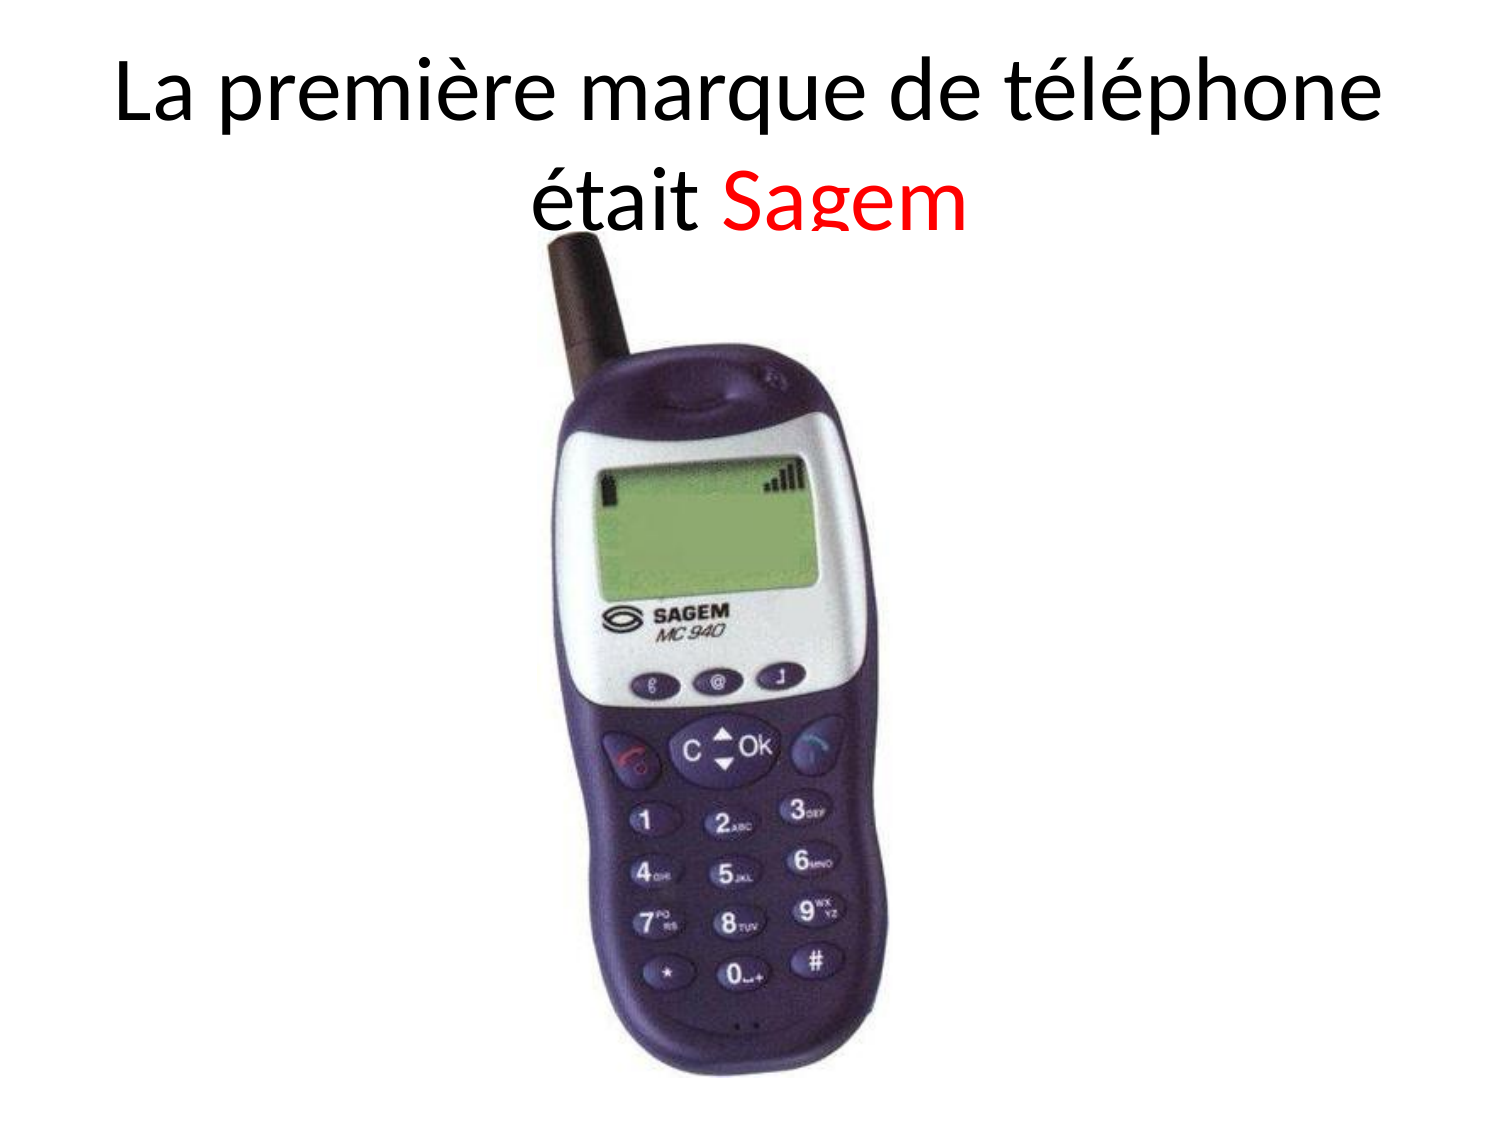

# La première marque de téléphone était Sagem